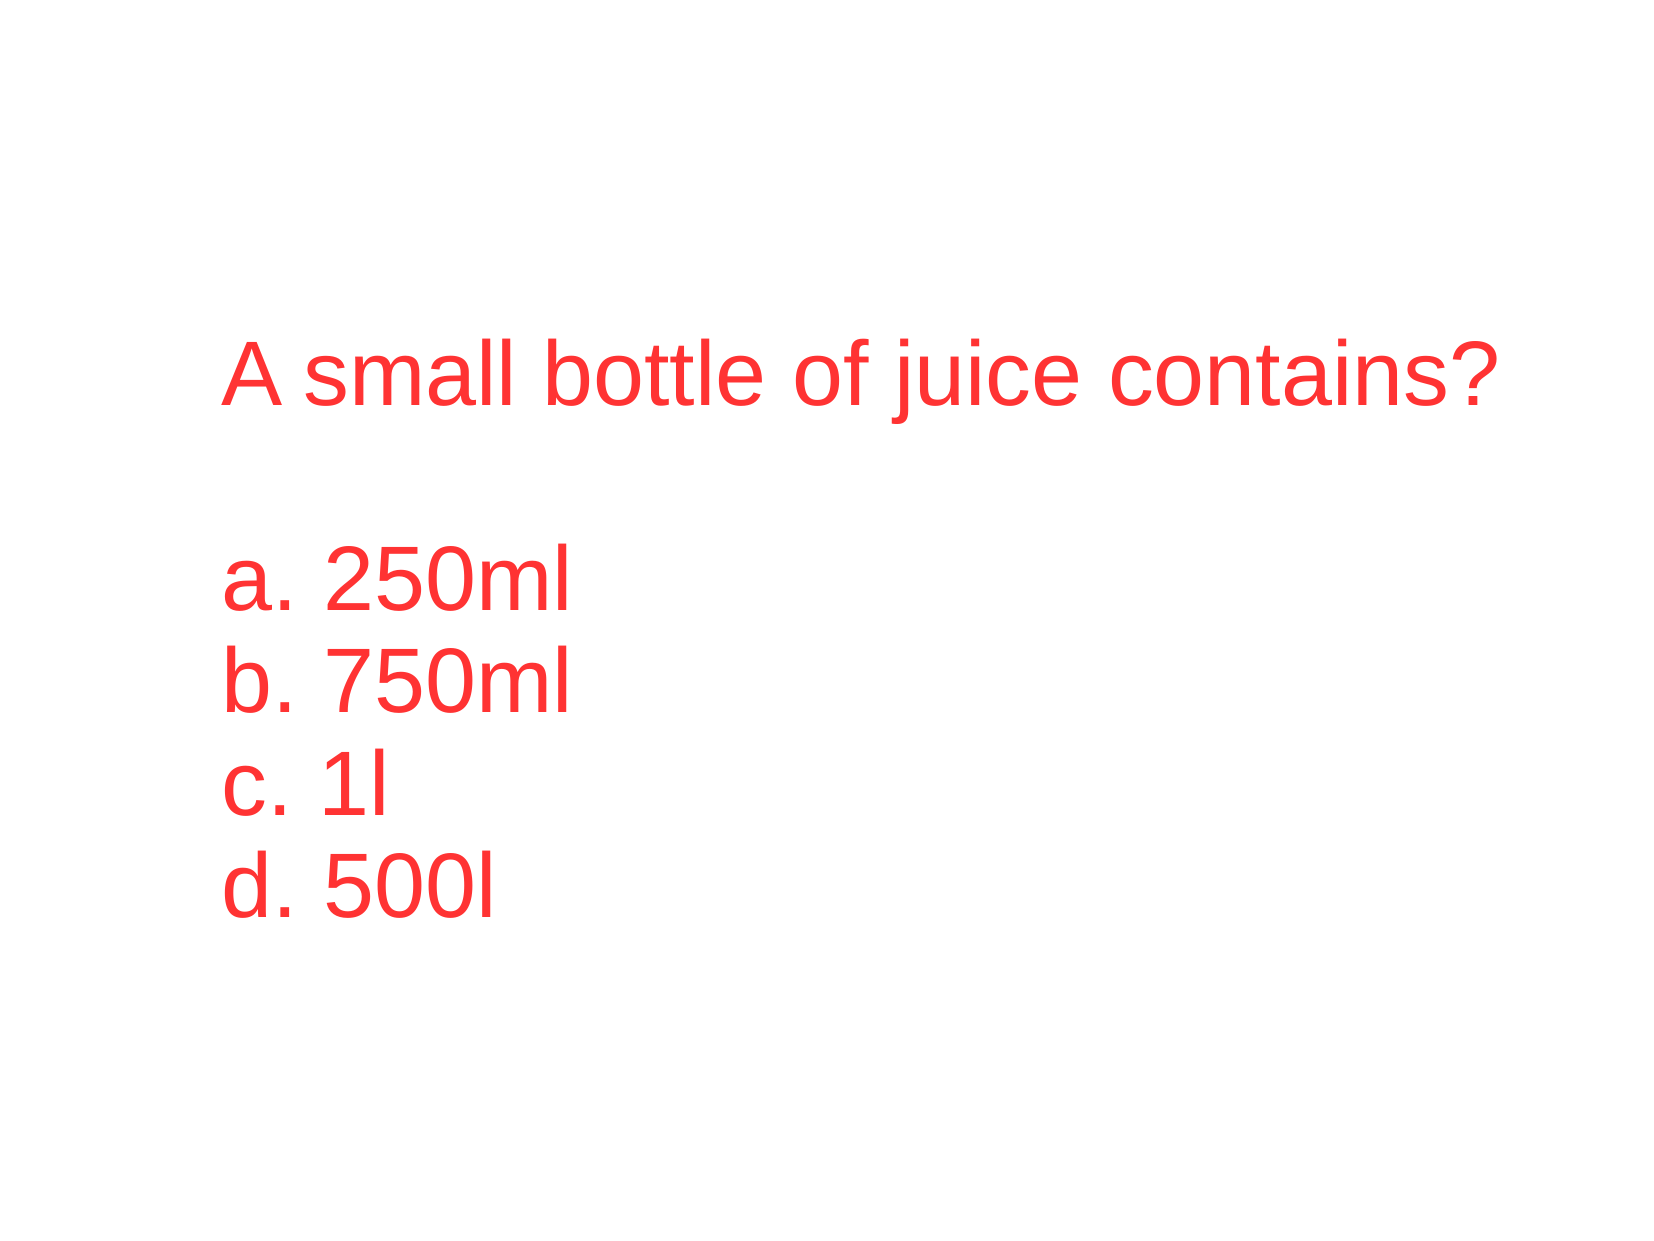

A small bottle of juice contains?
a. 250ml
b. 750ml
c. 1l
d. 500l